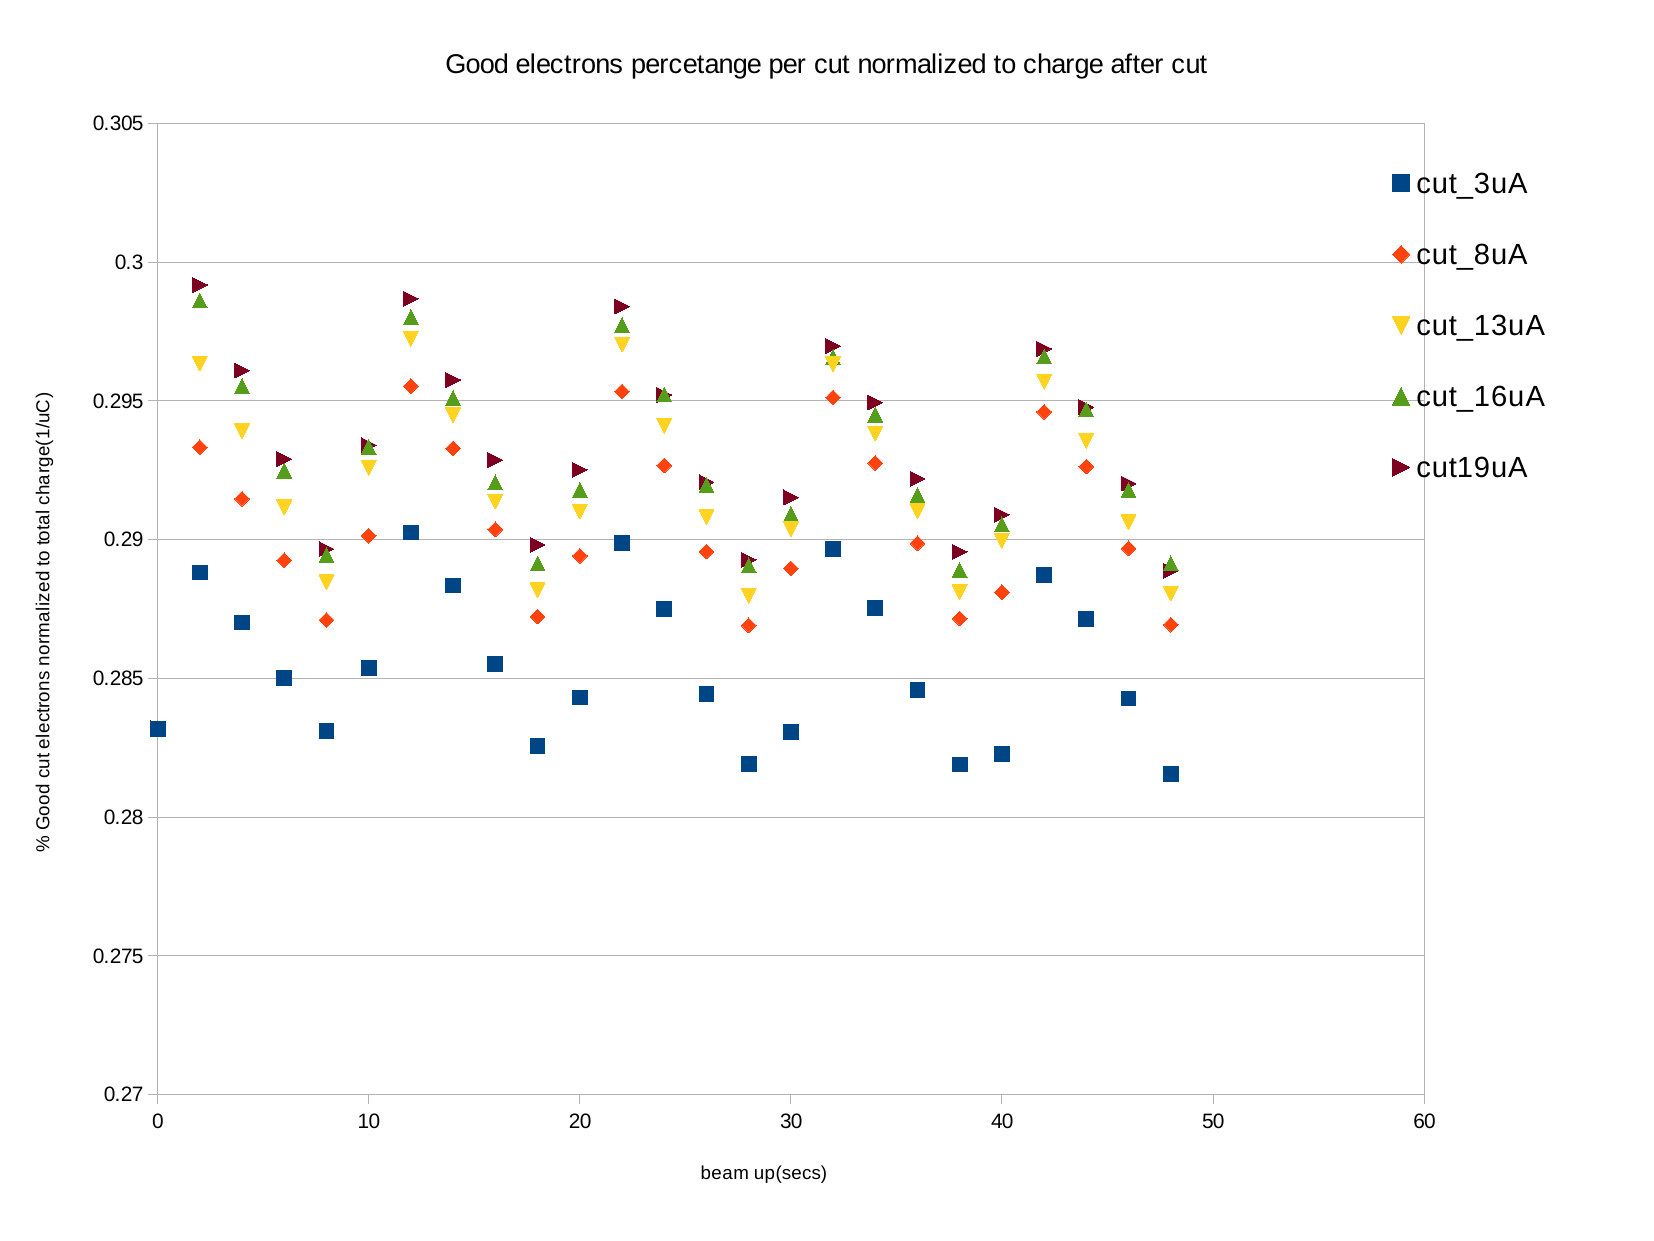

### Chart: Good electrons percetange per cut normalized to charge after cut
| Category | cut_3uA | cut_8uA | cut_13uA | cut_16uA | cut19uA |
|---|---|---|---|---|---|#